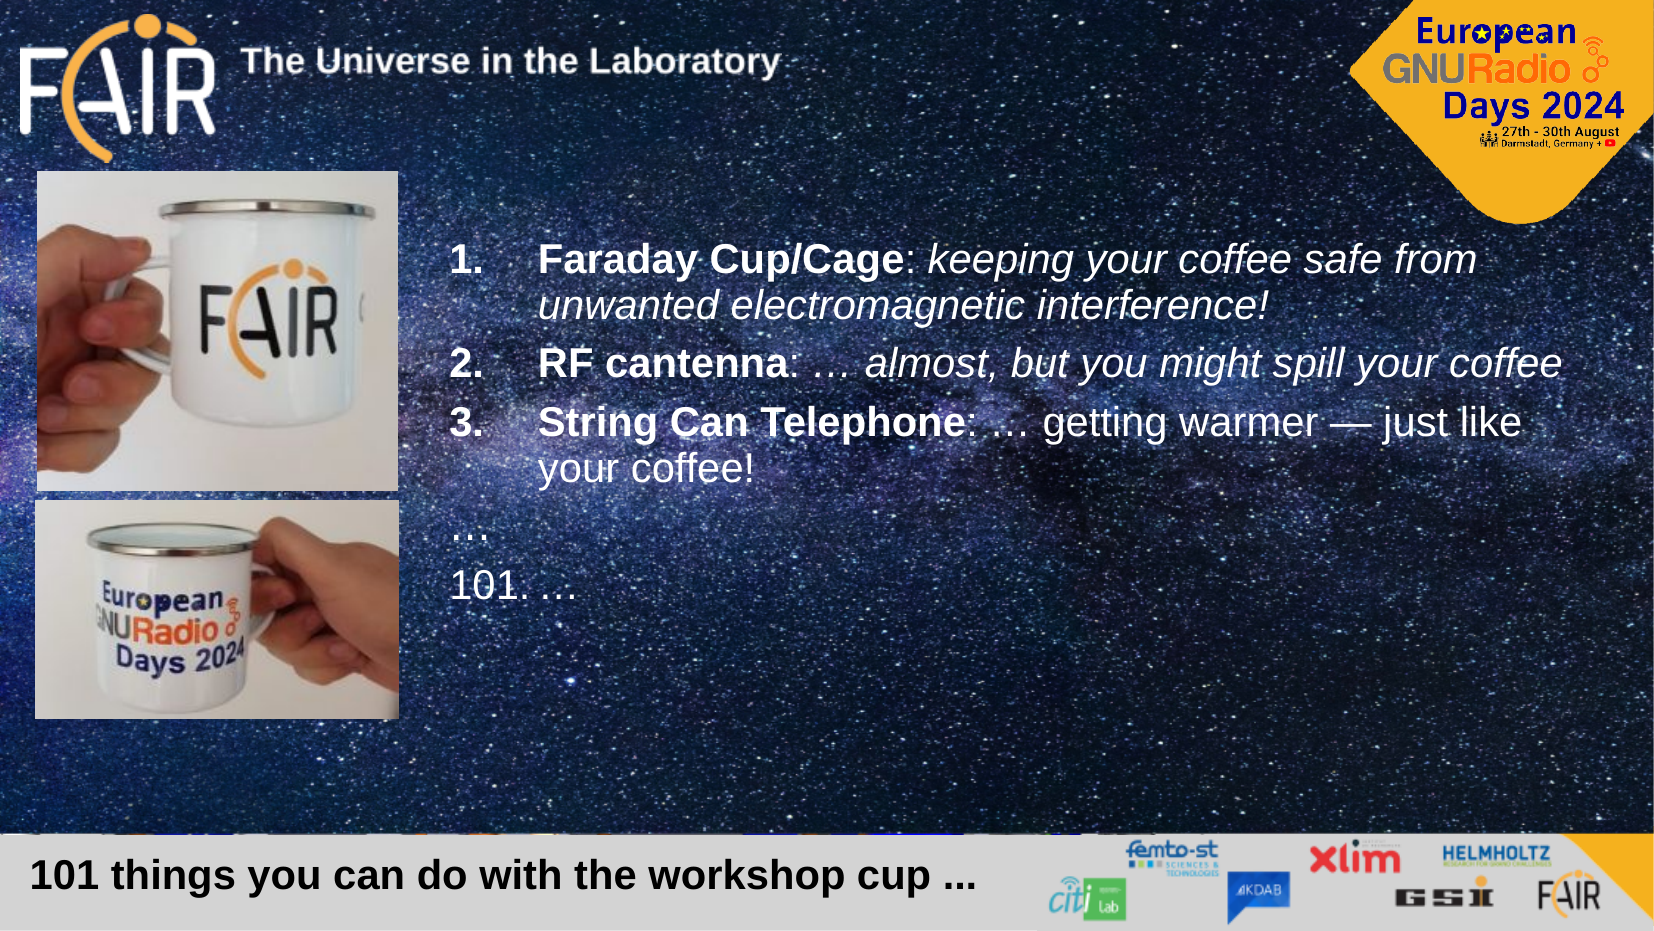

Faraday Cup/Cage: keeping your coffee safe from unwanted electromagnetic interference!
RF cantenna: … almost, but you might spill your coffee
String Can Telephone: … getting warmer — just like your coffee!
…
# 101 things you can do with the workshop cup ...